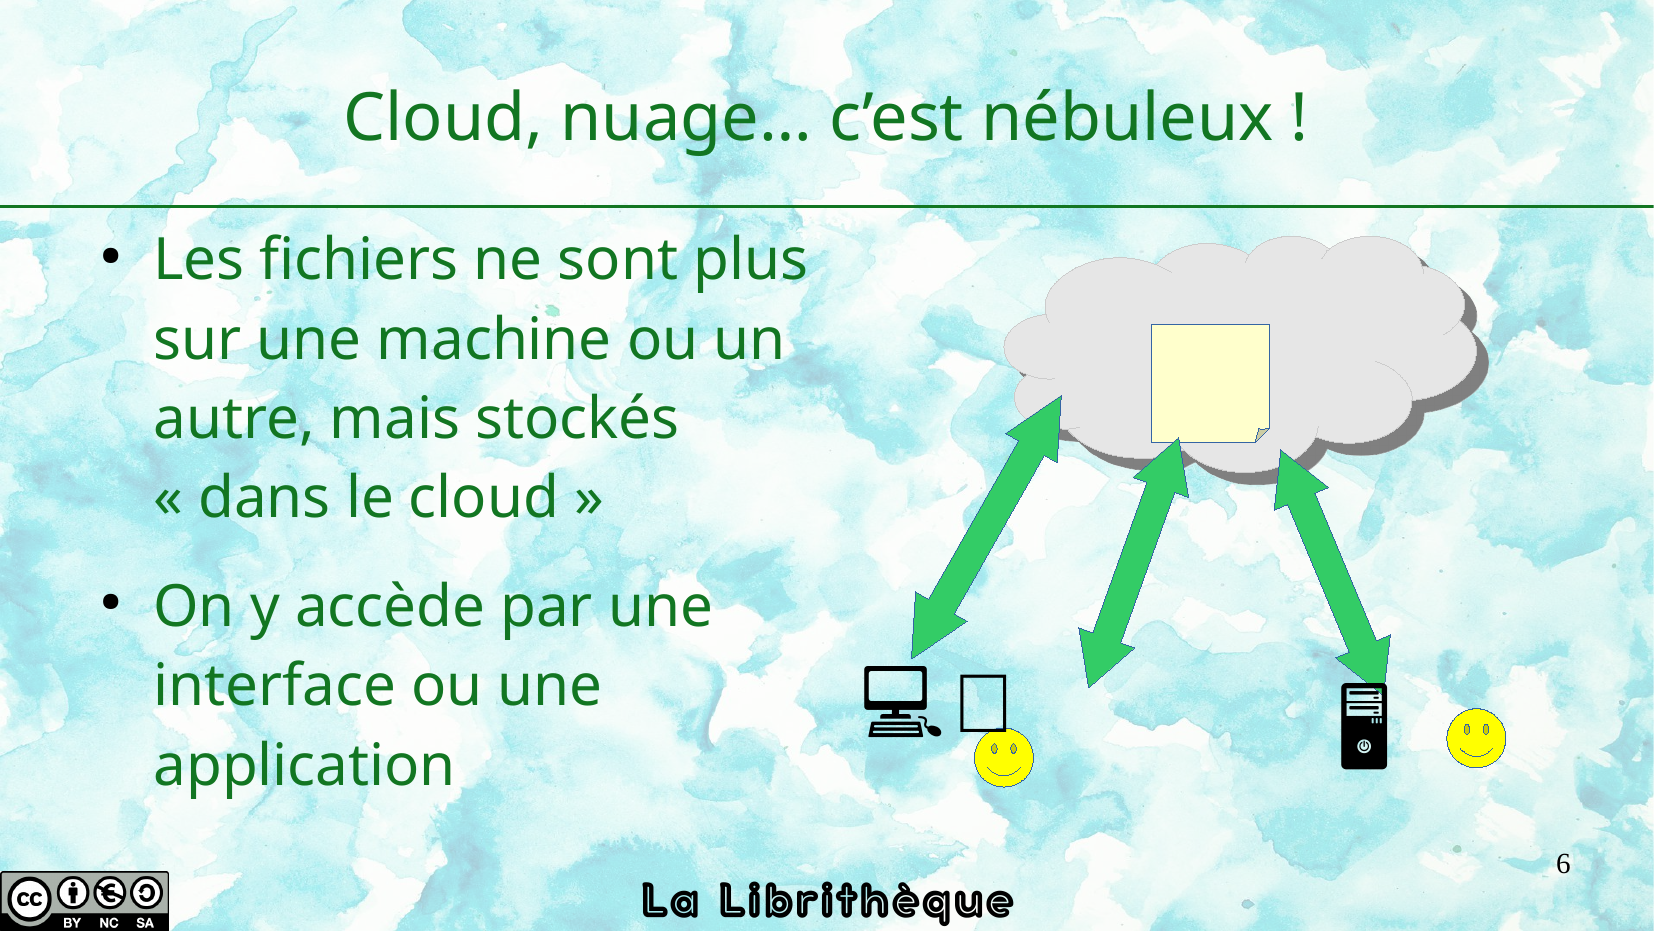

# Cloud, nuage… c’est nébuleux !
Les fichiers ne sont plus sur une machine ou un autre, mais stockés « dans le cloud »
On y accède par une interface ou une application
📱 💻
 🖥️
6